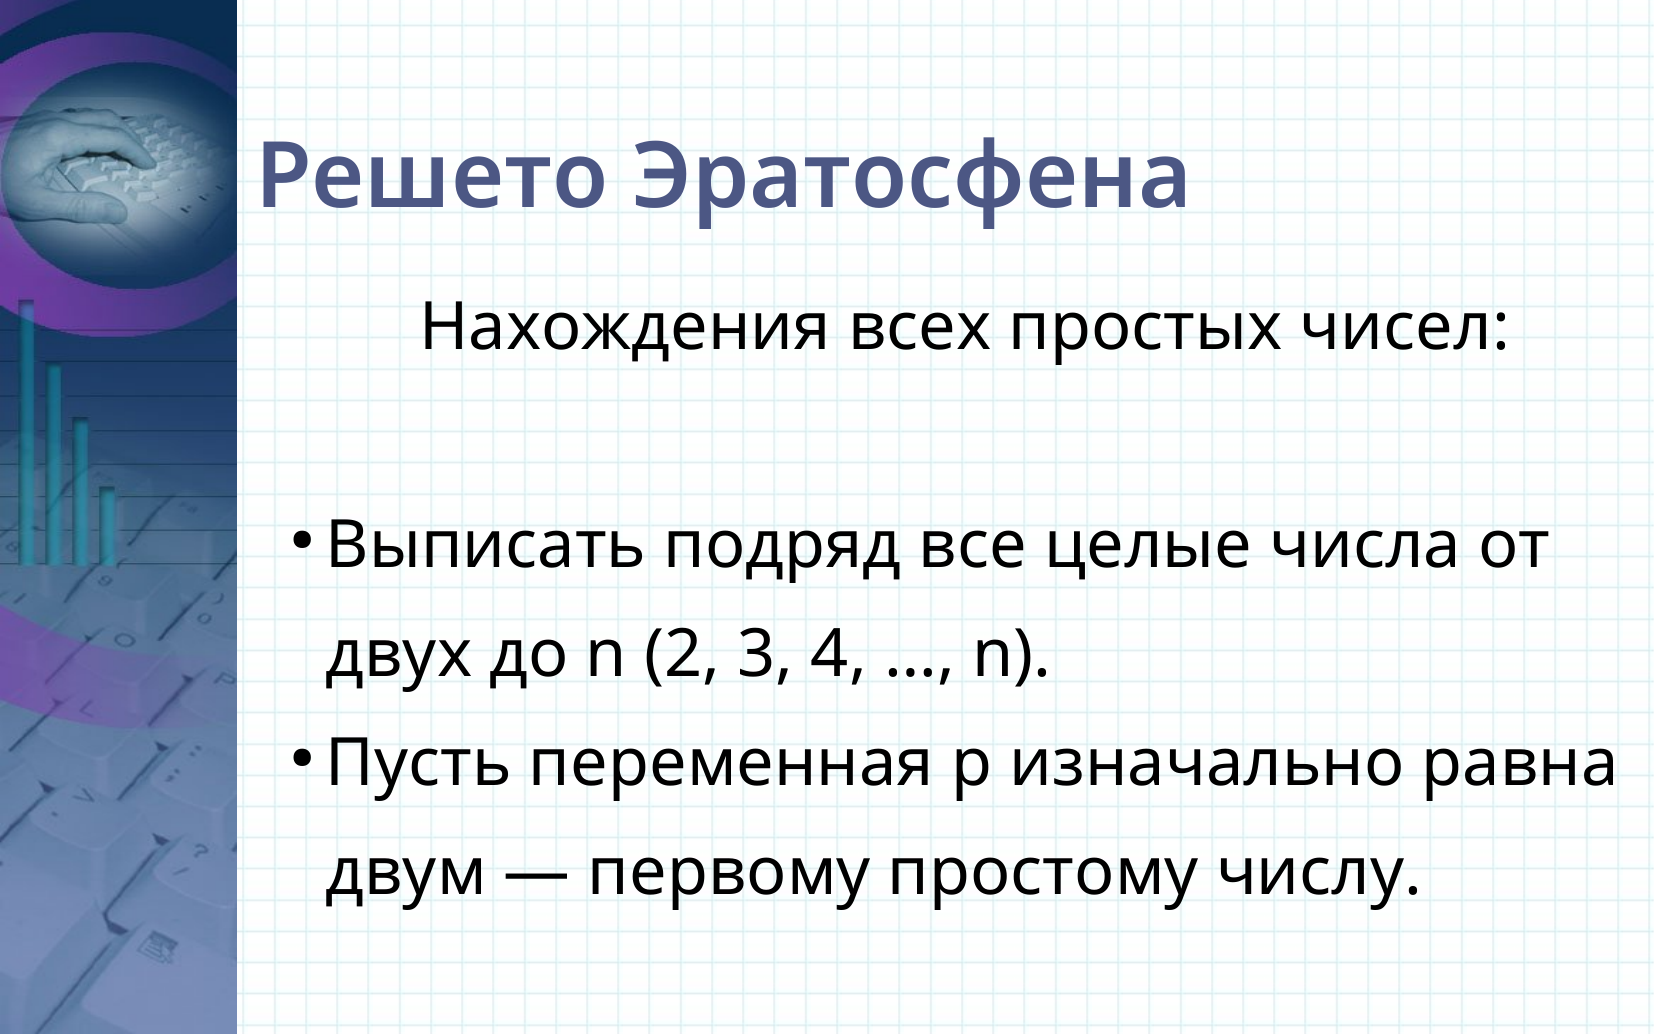

# Решето Эратосфена
Нахождения всех простых чисел:
Выписать подряд все целые числа от двух до n (2, 3, 4, …, n).
Пусть переменная p изначально равна двум — первому простому числу.